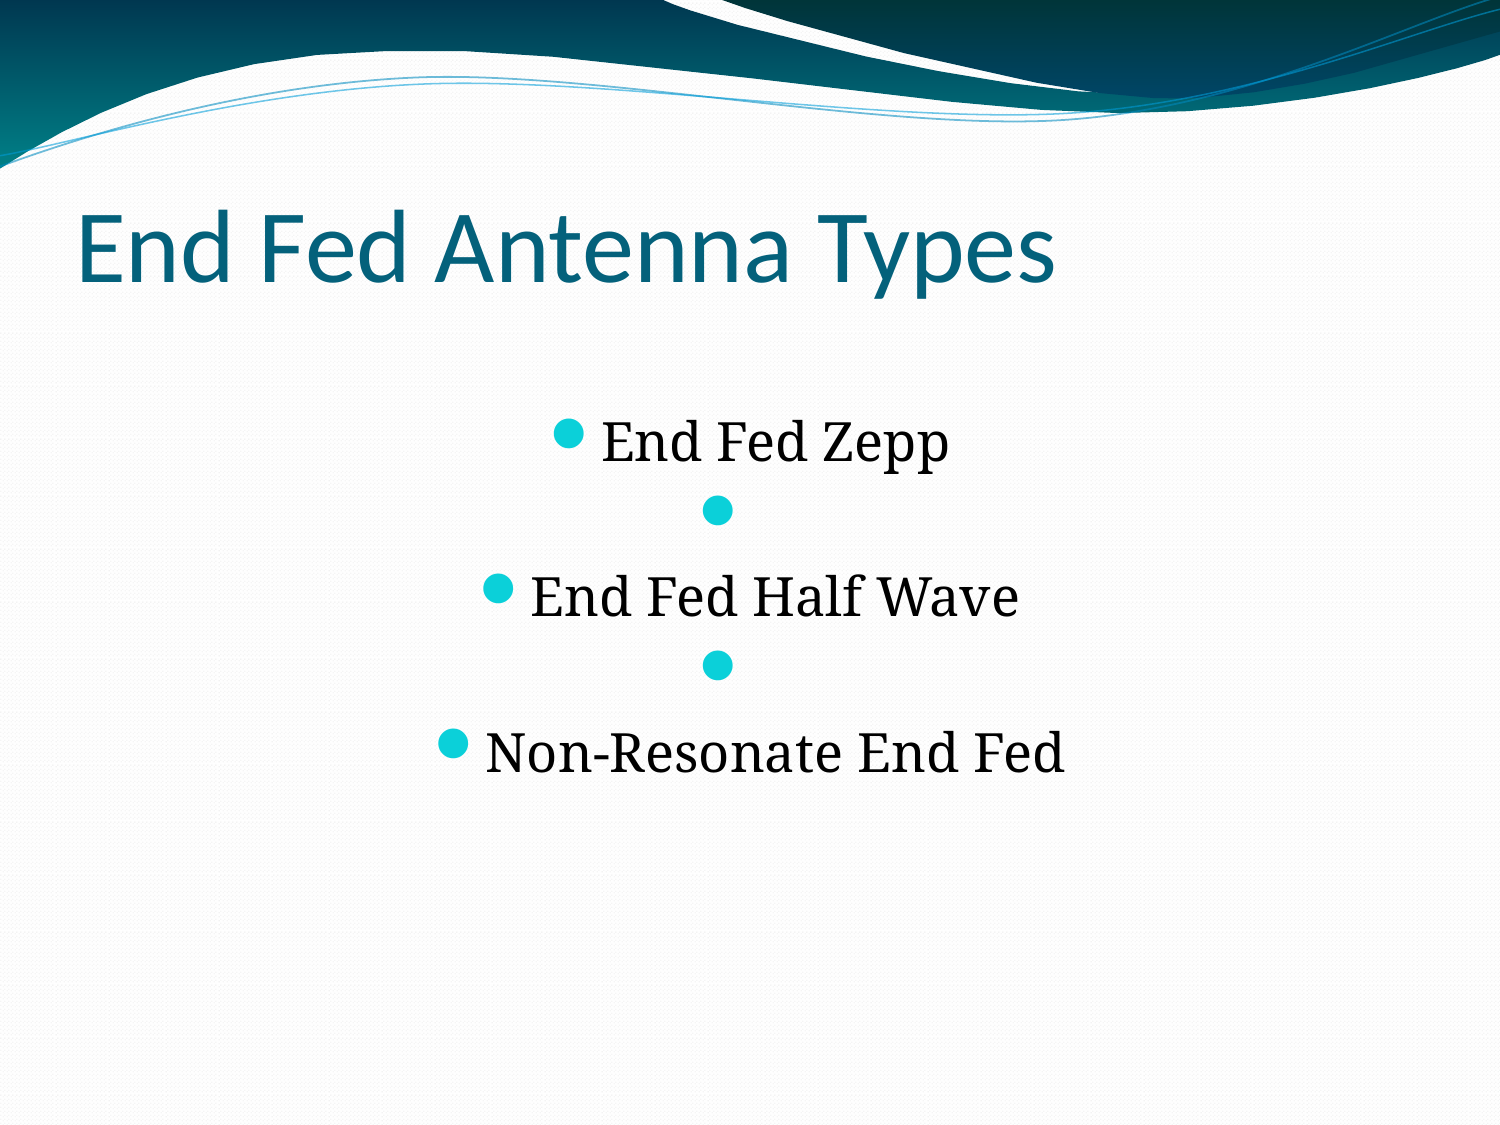

# End Fed Antenna Types
End Fed Zepp
End Fed Half Wave
Non-Resonate End Fed